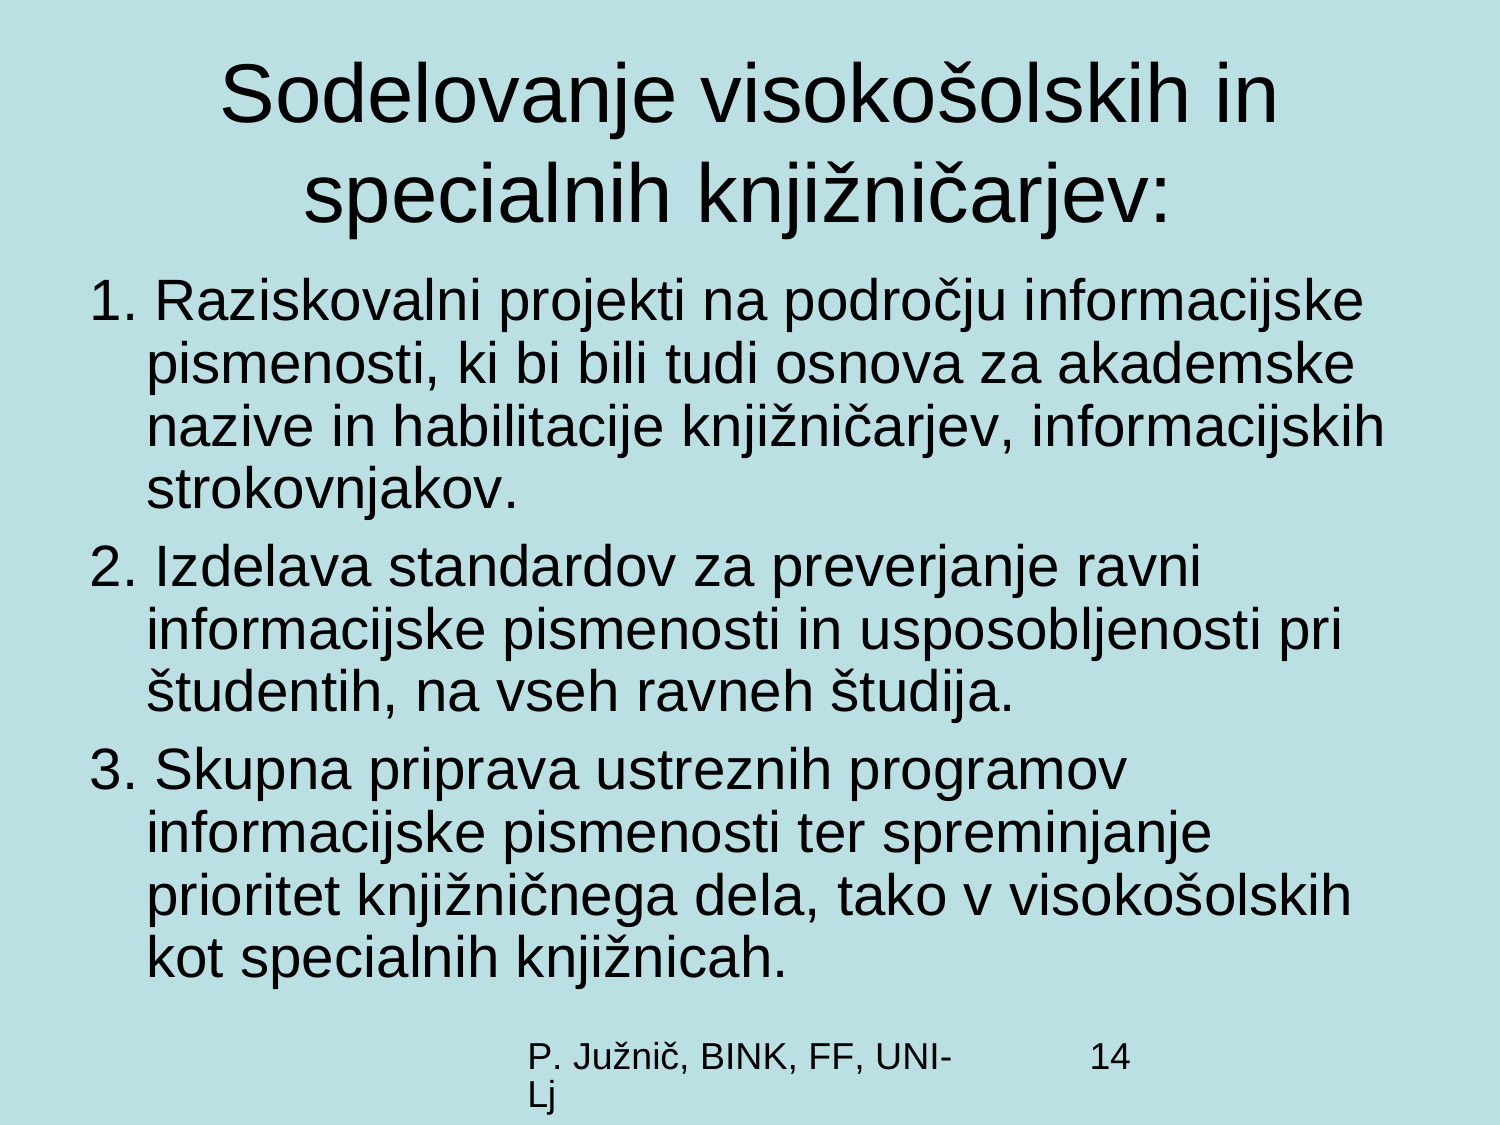

# Sodelovanje visokošolskih in specialnih knjižničarjev:
1. Raziskovalni projekti na področju informacijske pismenosti, ki bi bili tudi osnova za akademske nazive in habilitacije knjižničarjev, informacijskih strokovnjakov.
2. Izdelava standardov za preverjanje ravni informacijske pismenosti in usposobljenosti pri študentih, na vseh ravneh študija.
3. Skupna priprava ustreznih programov informacijske pismenosti ter spreminjanje prioritet knjižničnega dela, tako v visokošolskih kot specialnih knjižnicah.
P. Južnič, BINK, FF, UNI-Lj
14